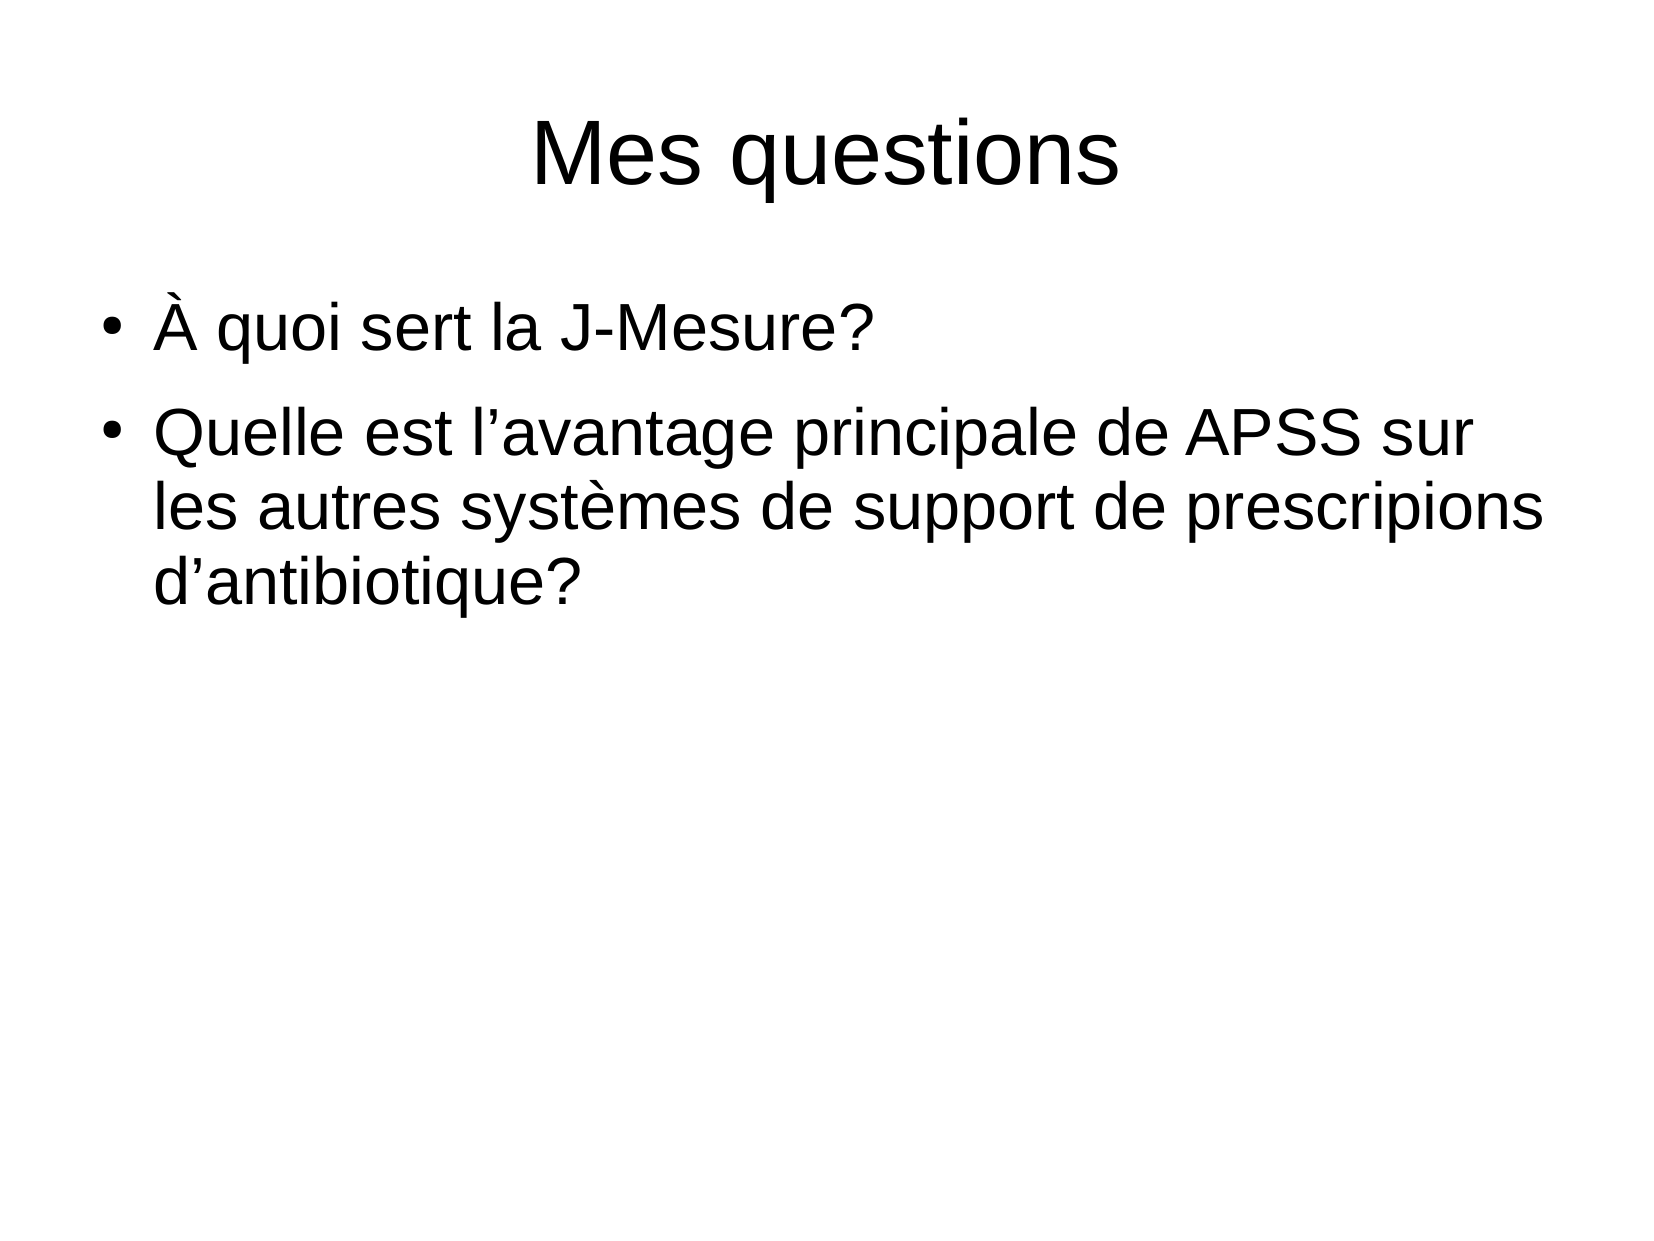

# Mes questions
À quoi sert la J-Mesure?
Quelle est l’avantage principale de APSS sur les autres systèmes de support de prescripions d’antibiotique?